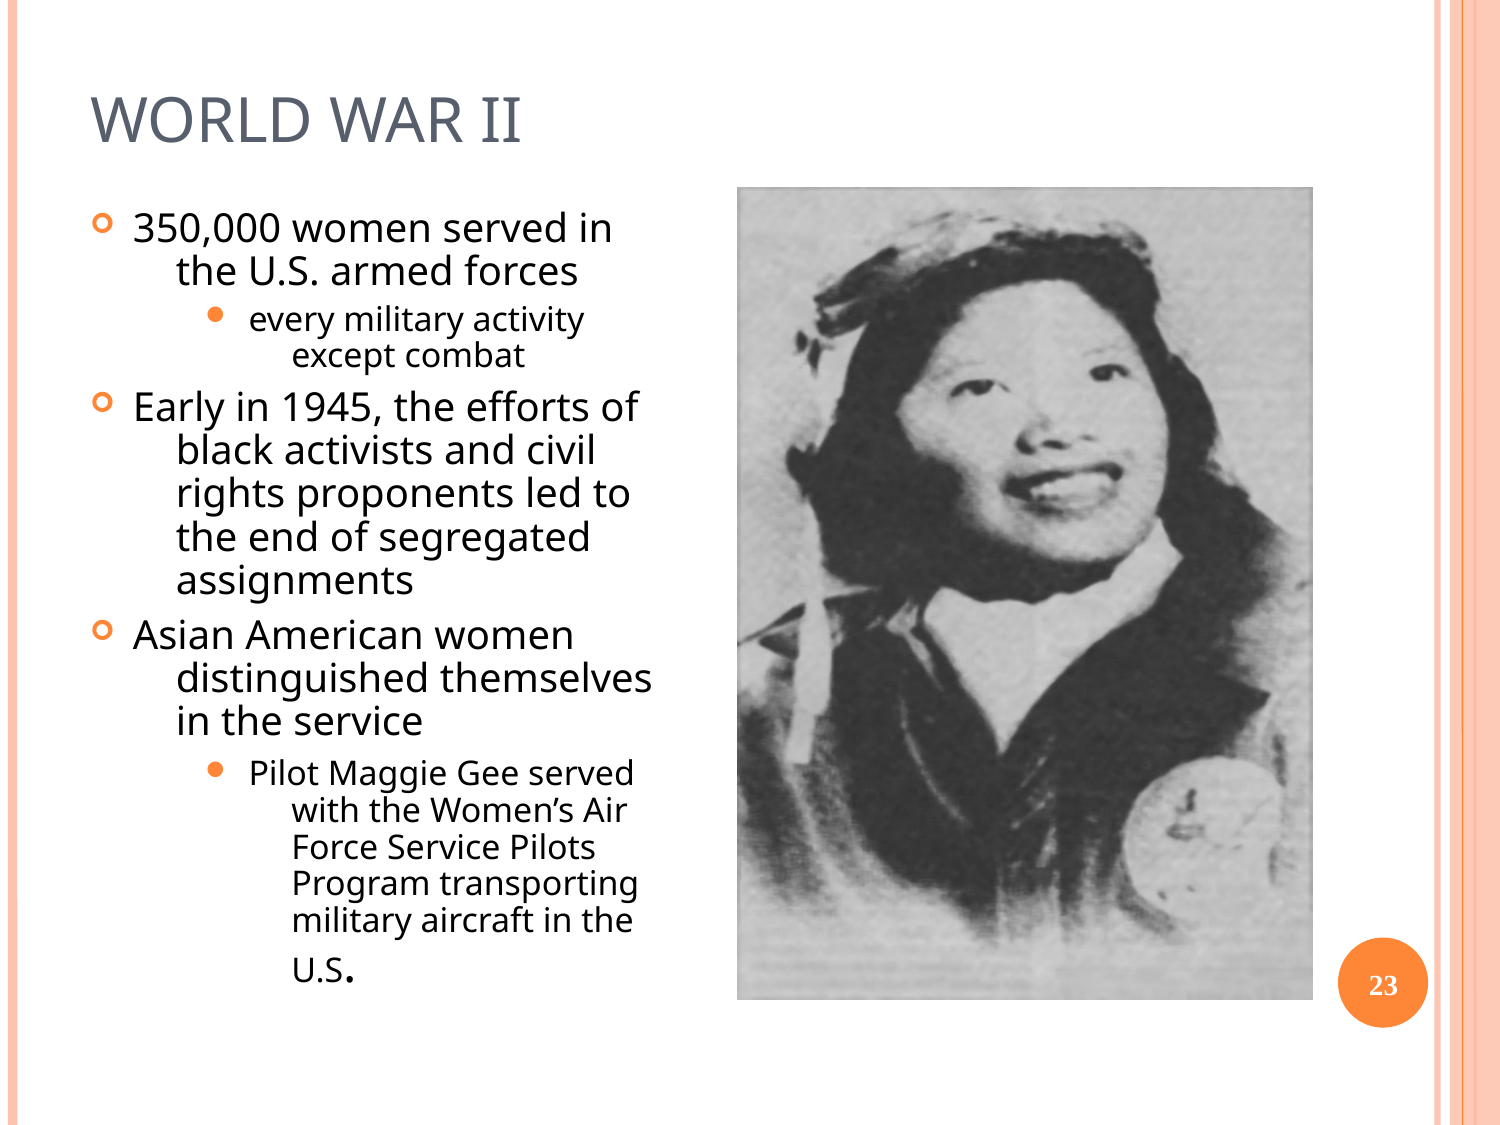

# World War II
350,000 women served in the U.S. armed forces
every military activity except combat
Early in 1945, the efforts of black activists and civil rights proponents led to the end of segregated assignments
Asian American women distinguished themselves in the service
Pilot Maggie Gee served with the Women’s Air Force Service Pilots Program transporting military aircraft in the U.S.